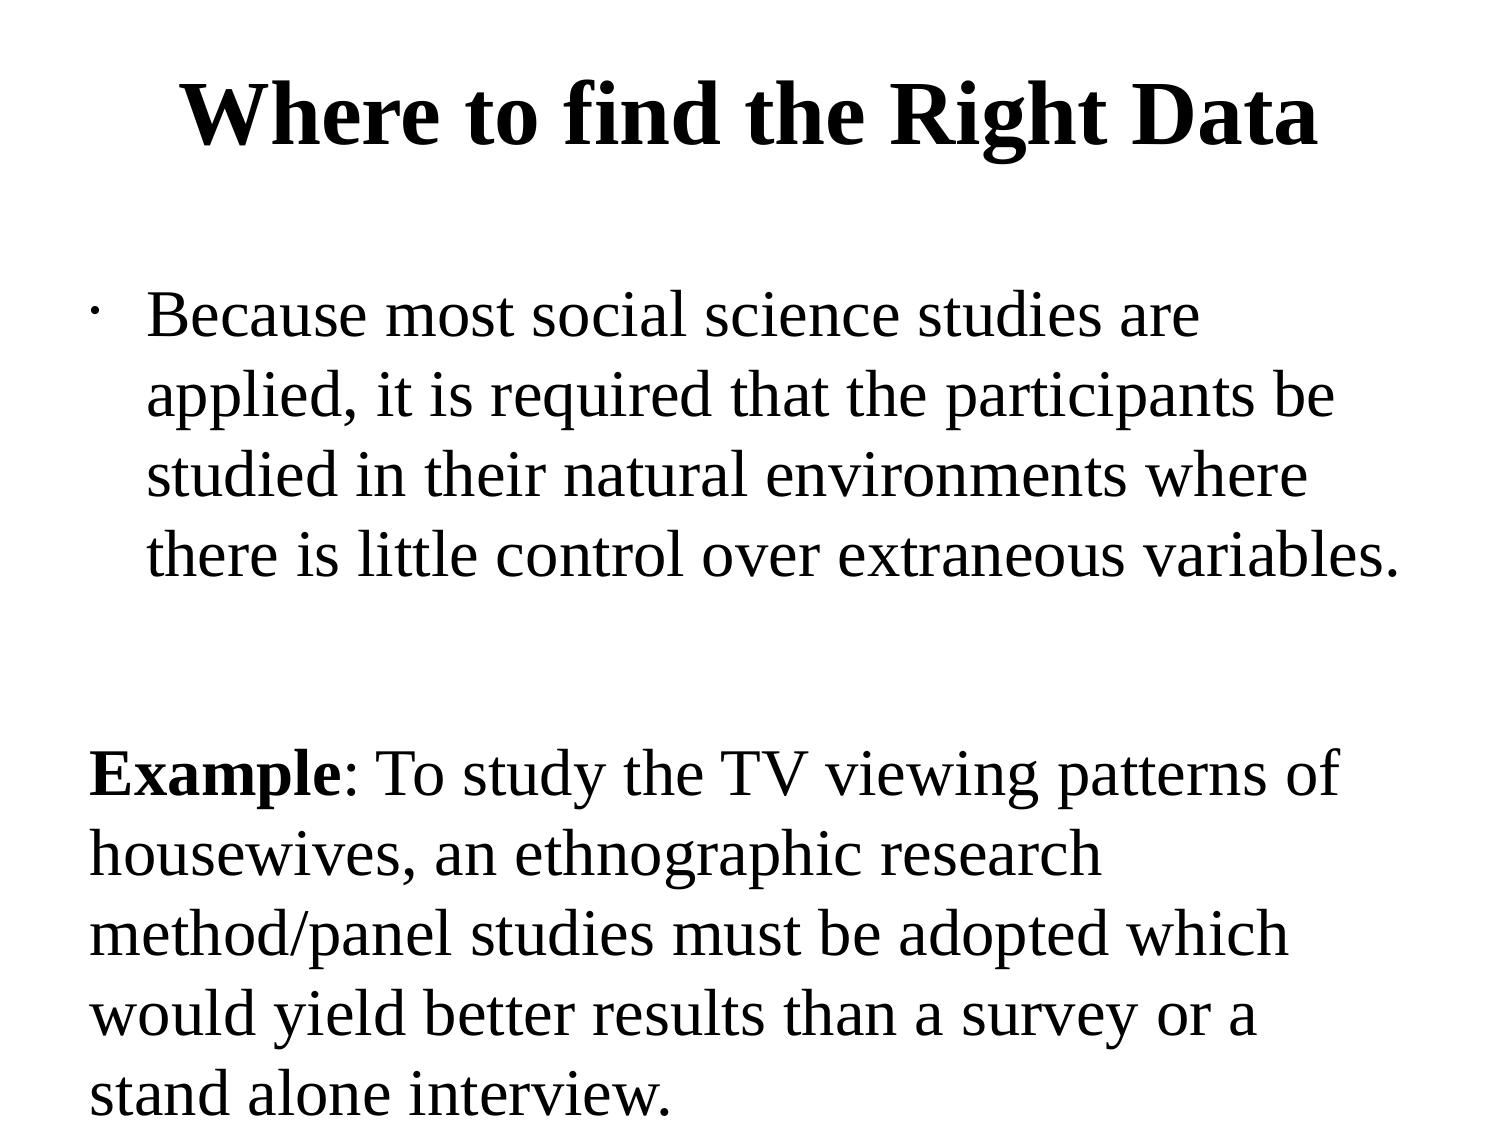

# Where to find the Right Data
Because most social science studies are applied, it is required that the participants be studied in their natural environments where there is little control over extraneous variables.
Example: To study the TV viewing patterns of housewives, an ethnographic research method/panel studies must be adopted which would yield better results than a survey or a stand alone interview.